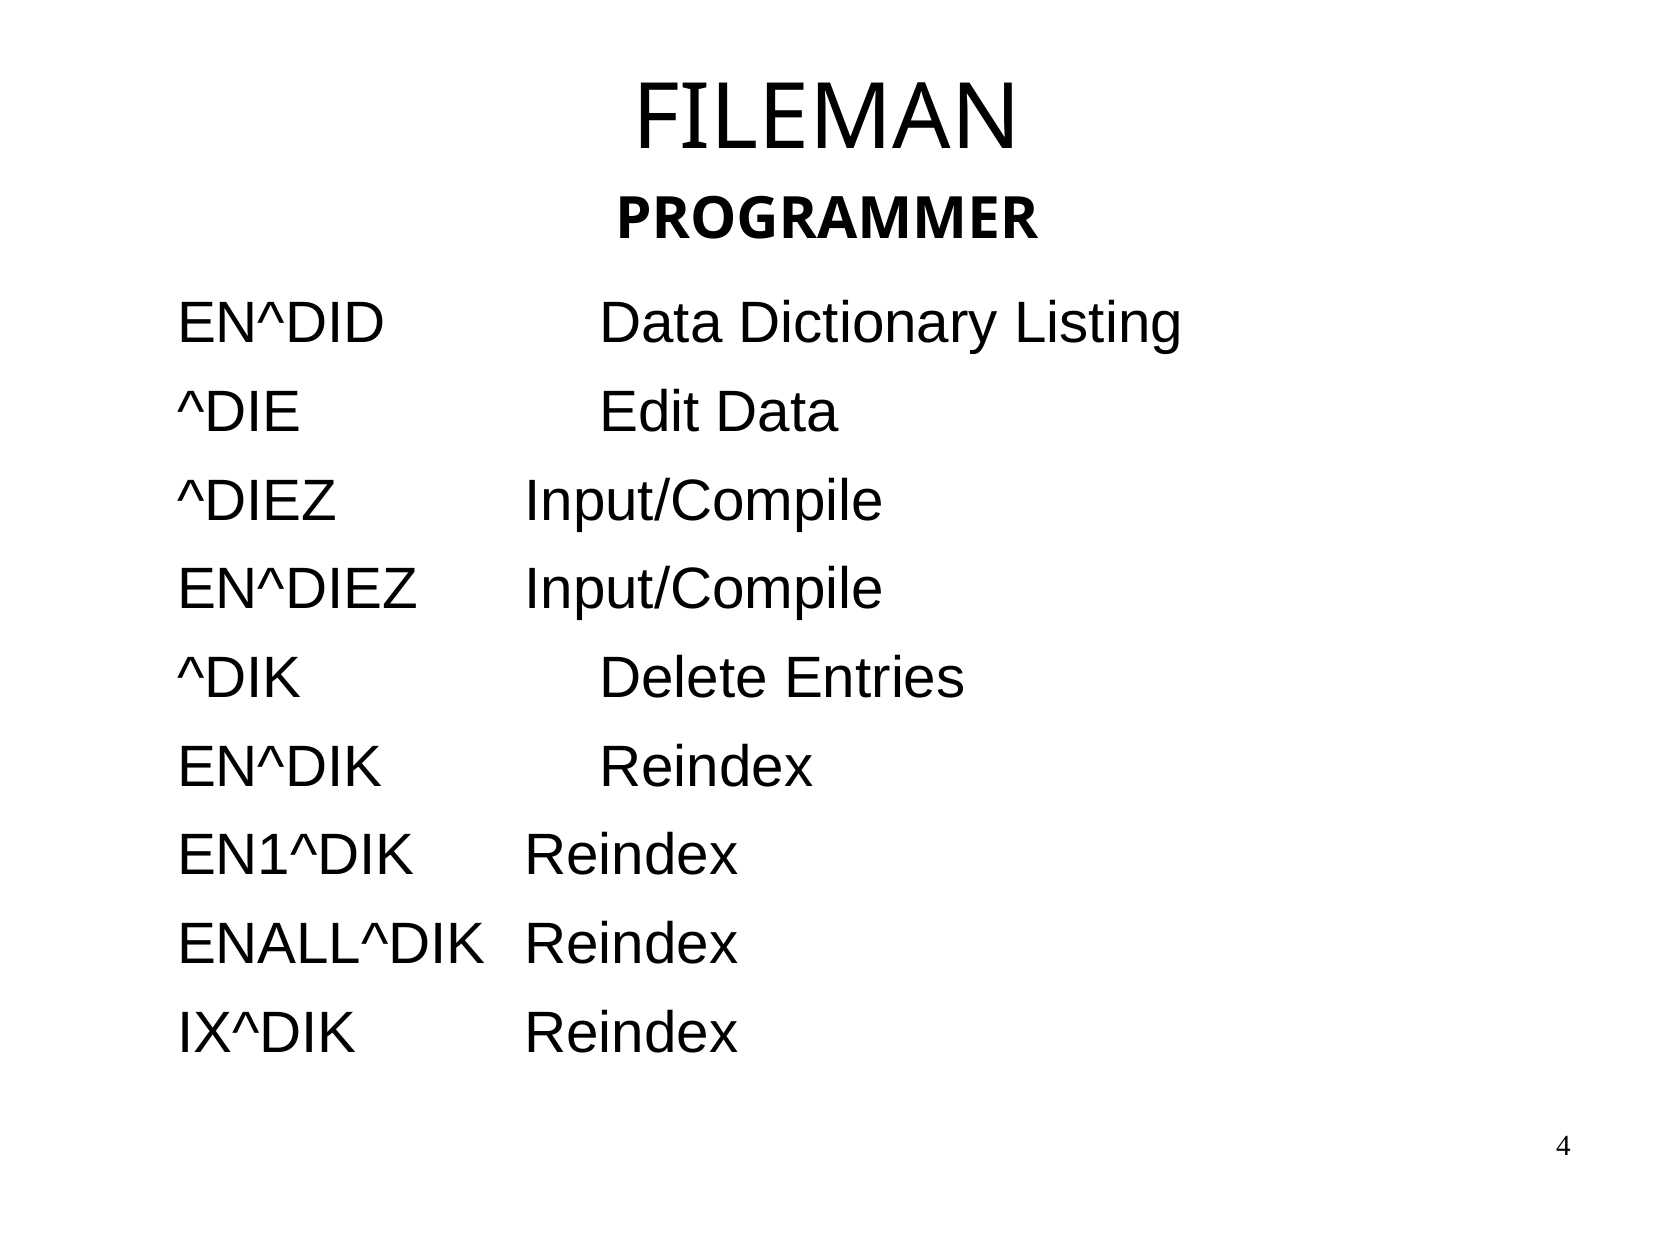

# FILEMAN PROGRAMMER
EN^DID			Data Dictionary Listing
^DIE				Edit Data
^DIEZ			Input/Compile
EN^DIEZ		Input/Compile
^DIK				Delete Entries
EN^DIK			Reindex
EN1^DIK		Reindex
ENALL^DIK	Reindex
IX^DIK			Reindex
4